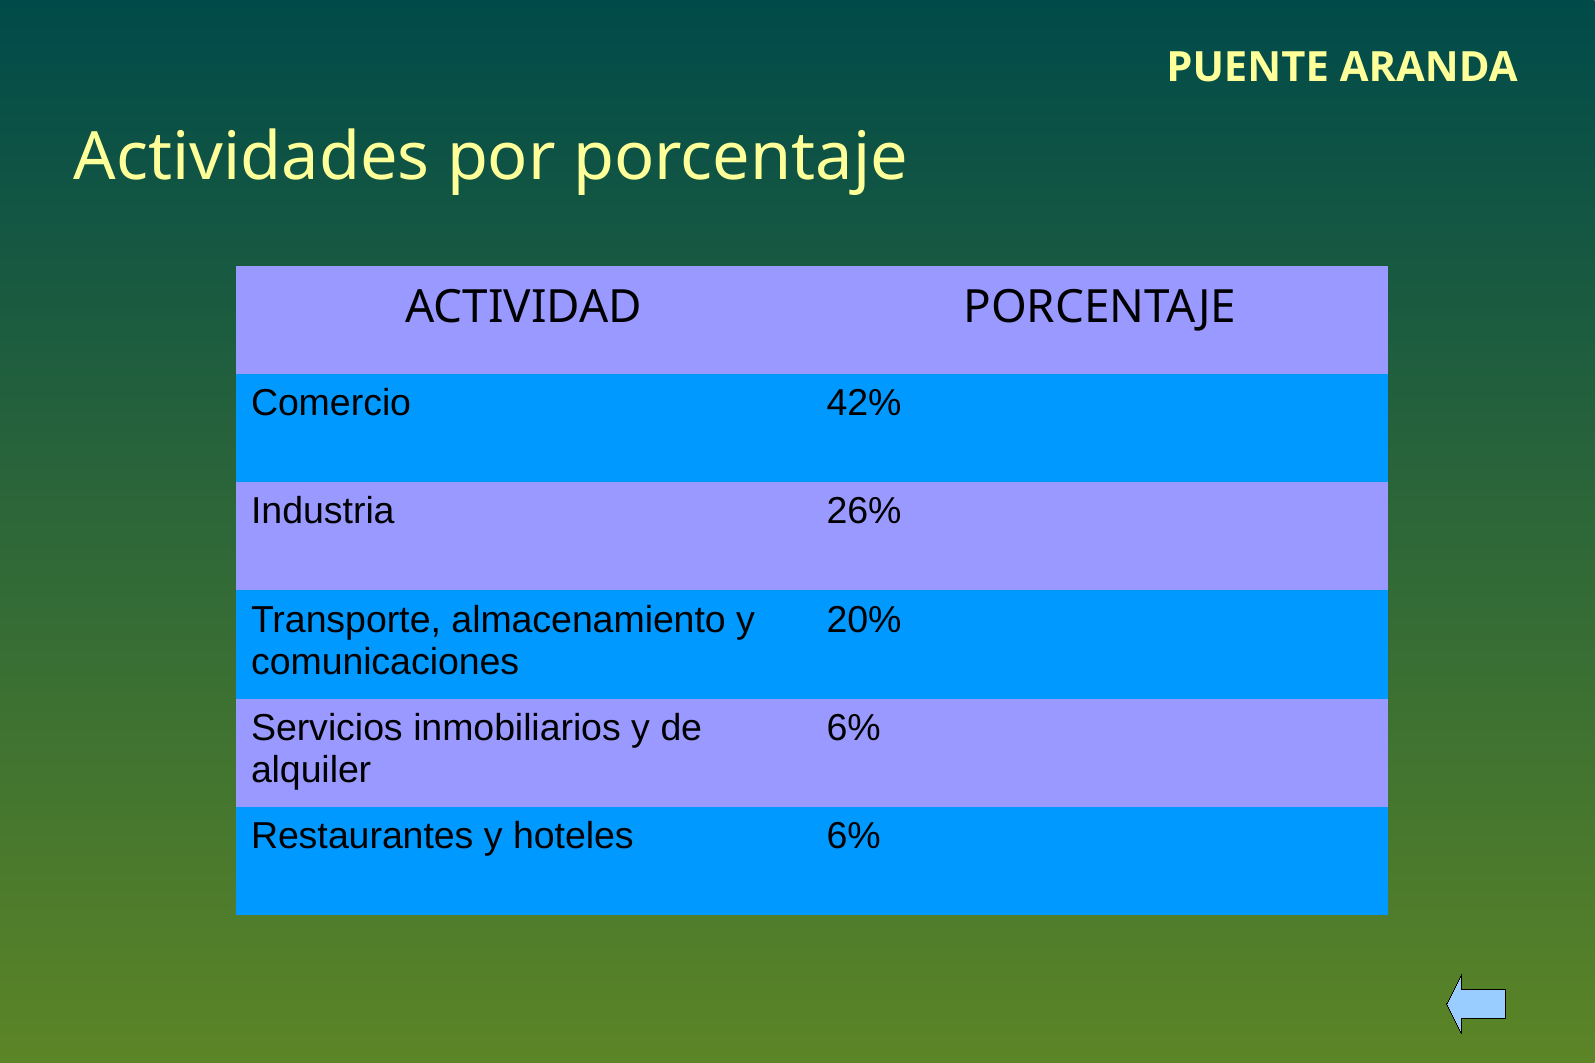

#
PUENTE ARANDA
Actividades por porcentaje
| ACTIVIDAD | PORCENTAJE |
| --- | --- |
| Comercio | 42% |
| Industria | 26% |
| Transporte, almacenamiento y comunicaciones | 20% |
| Servicios inmobiliarios y de alquiler | 6% |
| Restaurantes y hoteles | 6% |